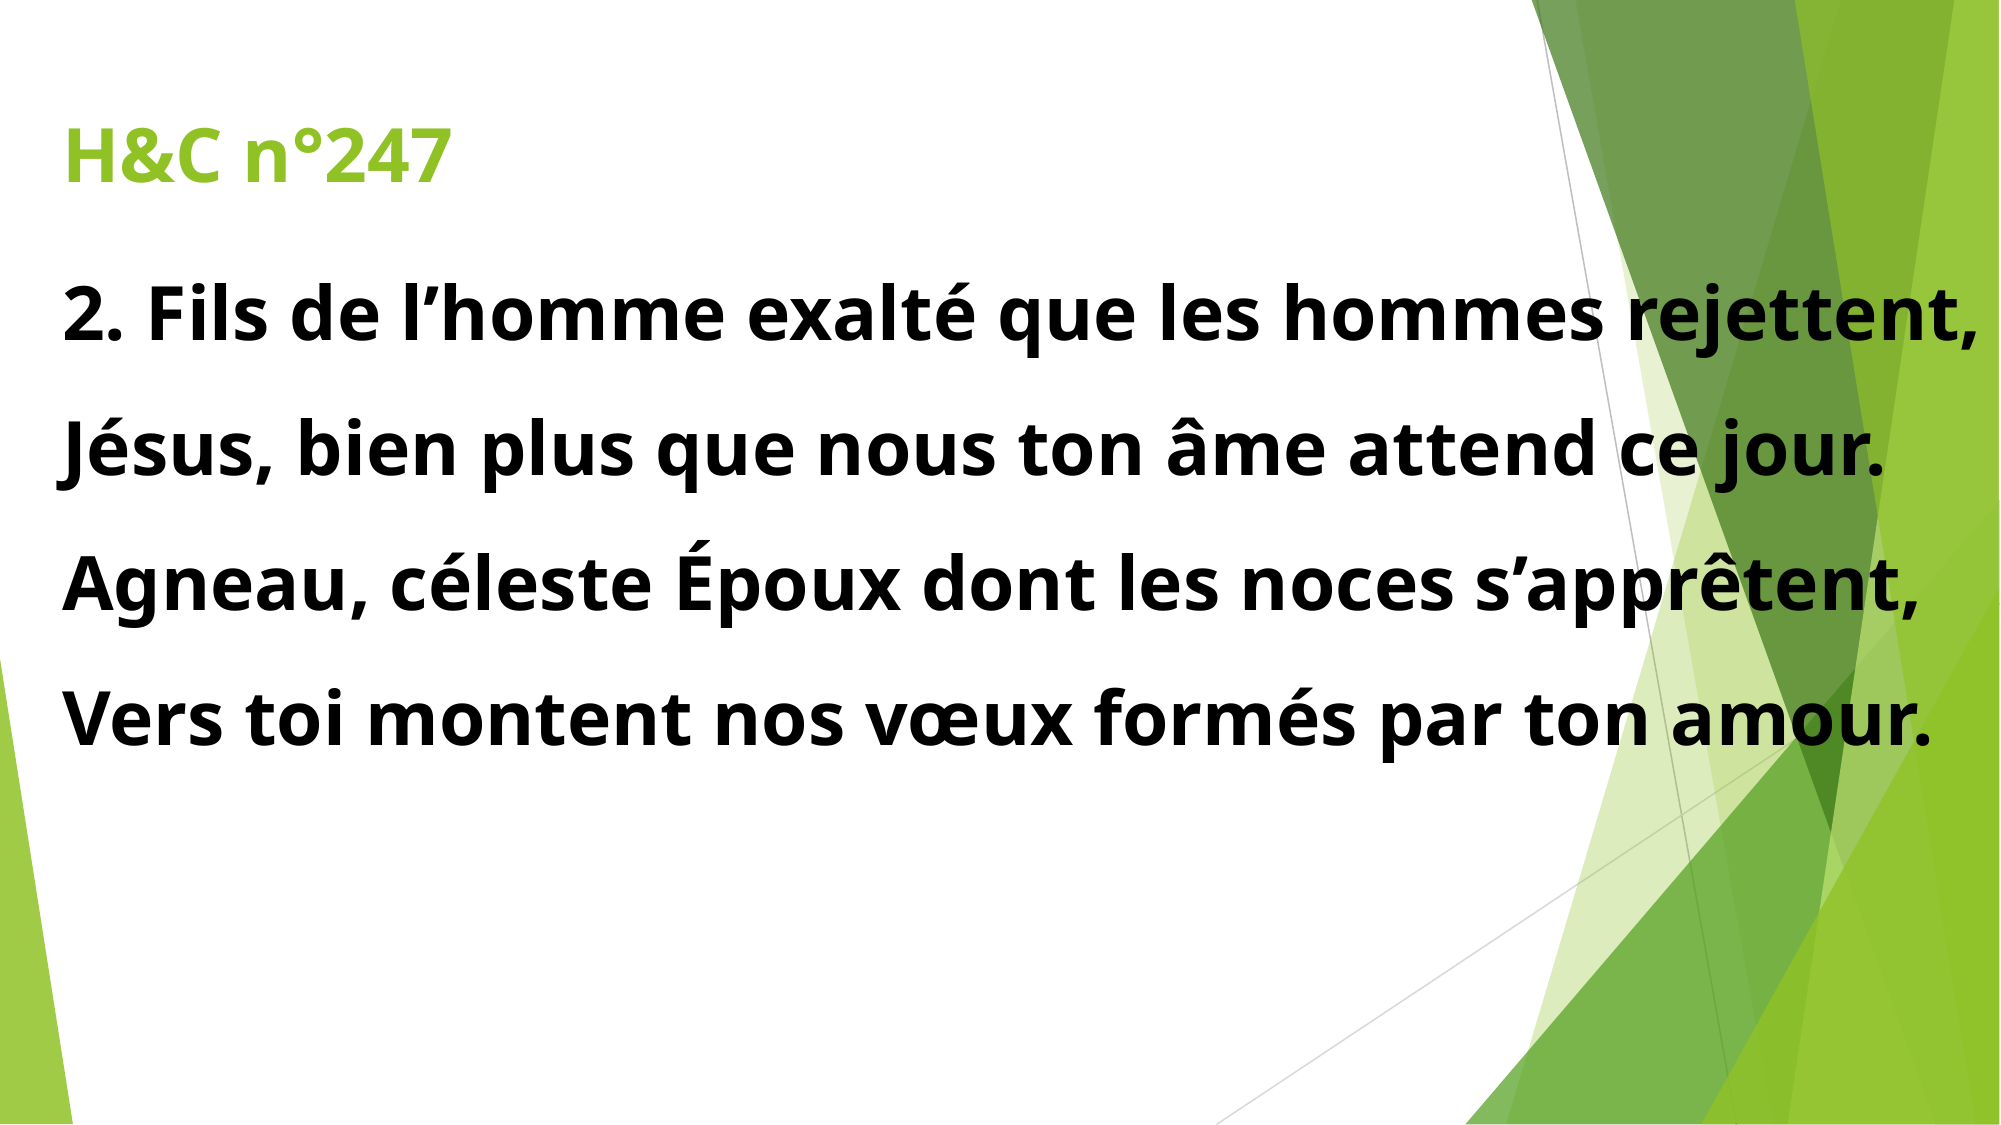

H&C n°247
2. Fils de l’homme exalté que les hommes rejettent,
Jésus, bien plus que nous ton âme attend ce jour.
Agneau, céleste Époux dont les noces s’apprêtent,
Vers toi montent nos vœux formés par ton amour.